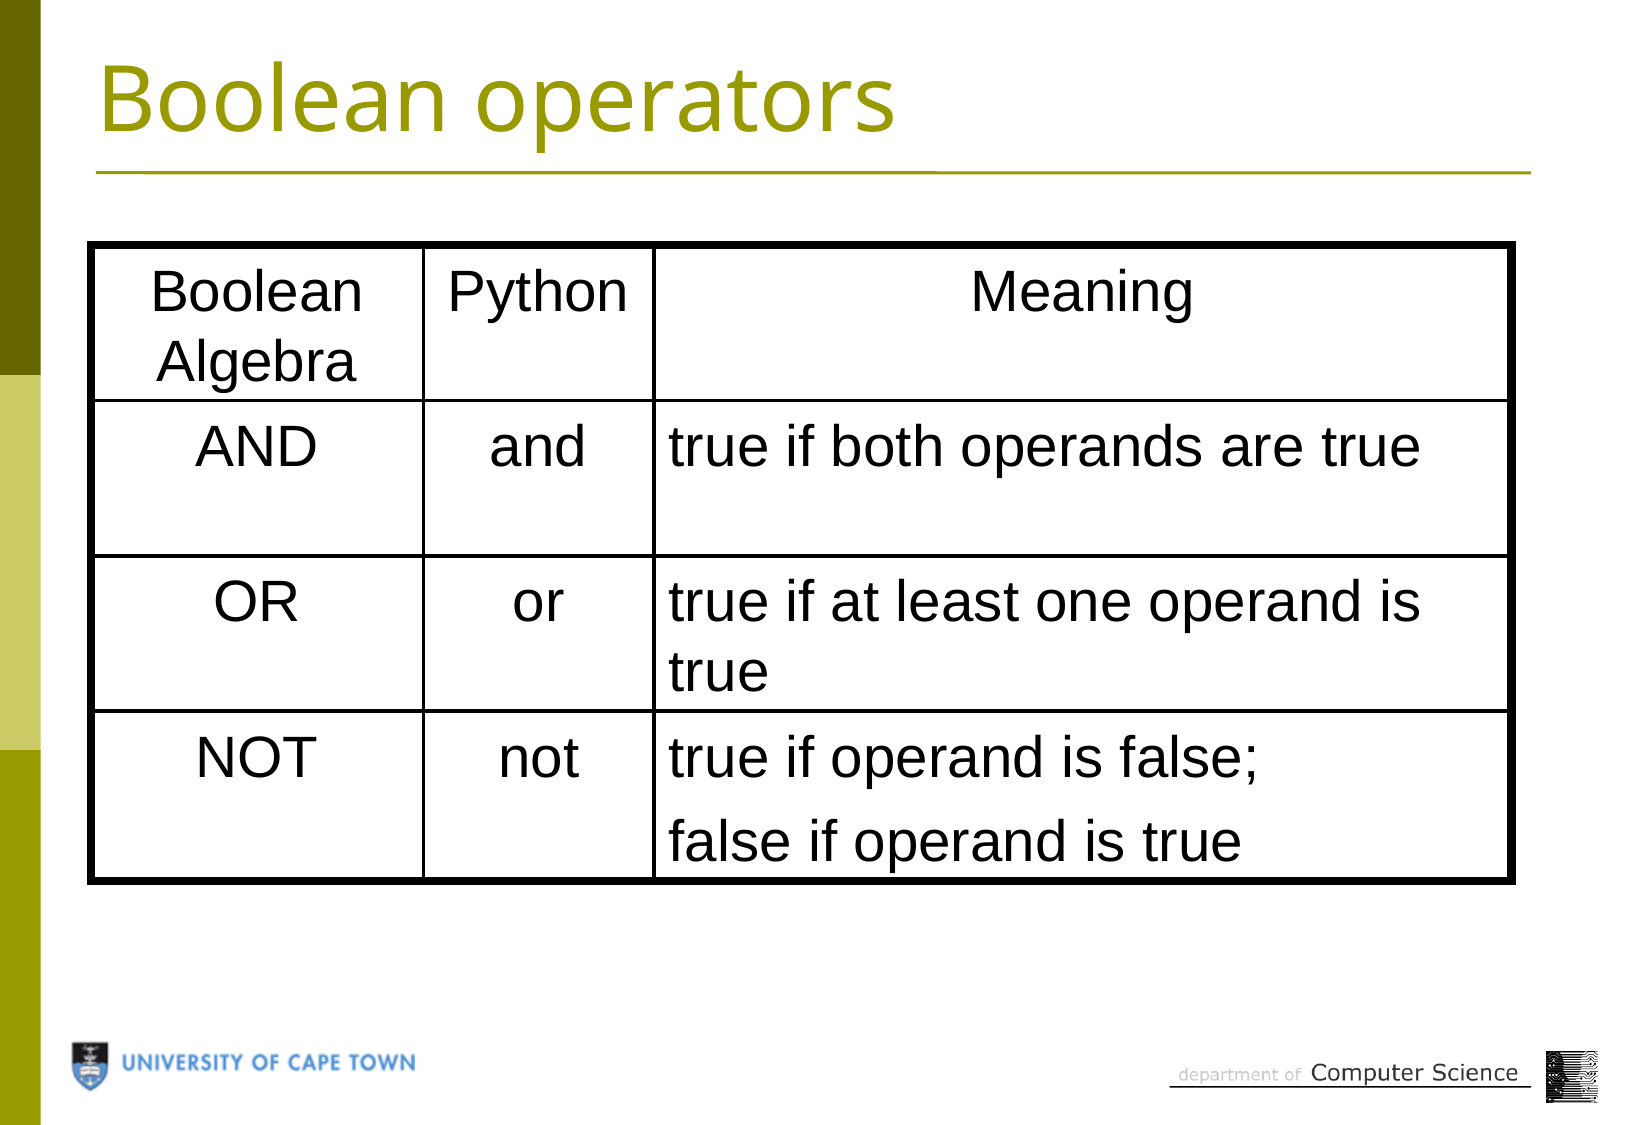

# Boolean operators
| Boolean Algebra | Python | Meaning |
| --- | --- | --- |
| AND | and | true if both operands are true |
| OR | or | true if at least one operand is true |
| NOT | not | true if operand is false; false if operand is true |